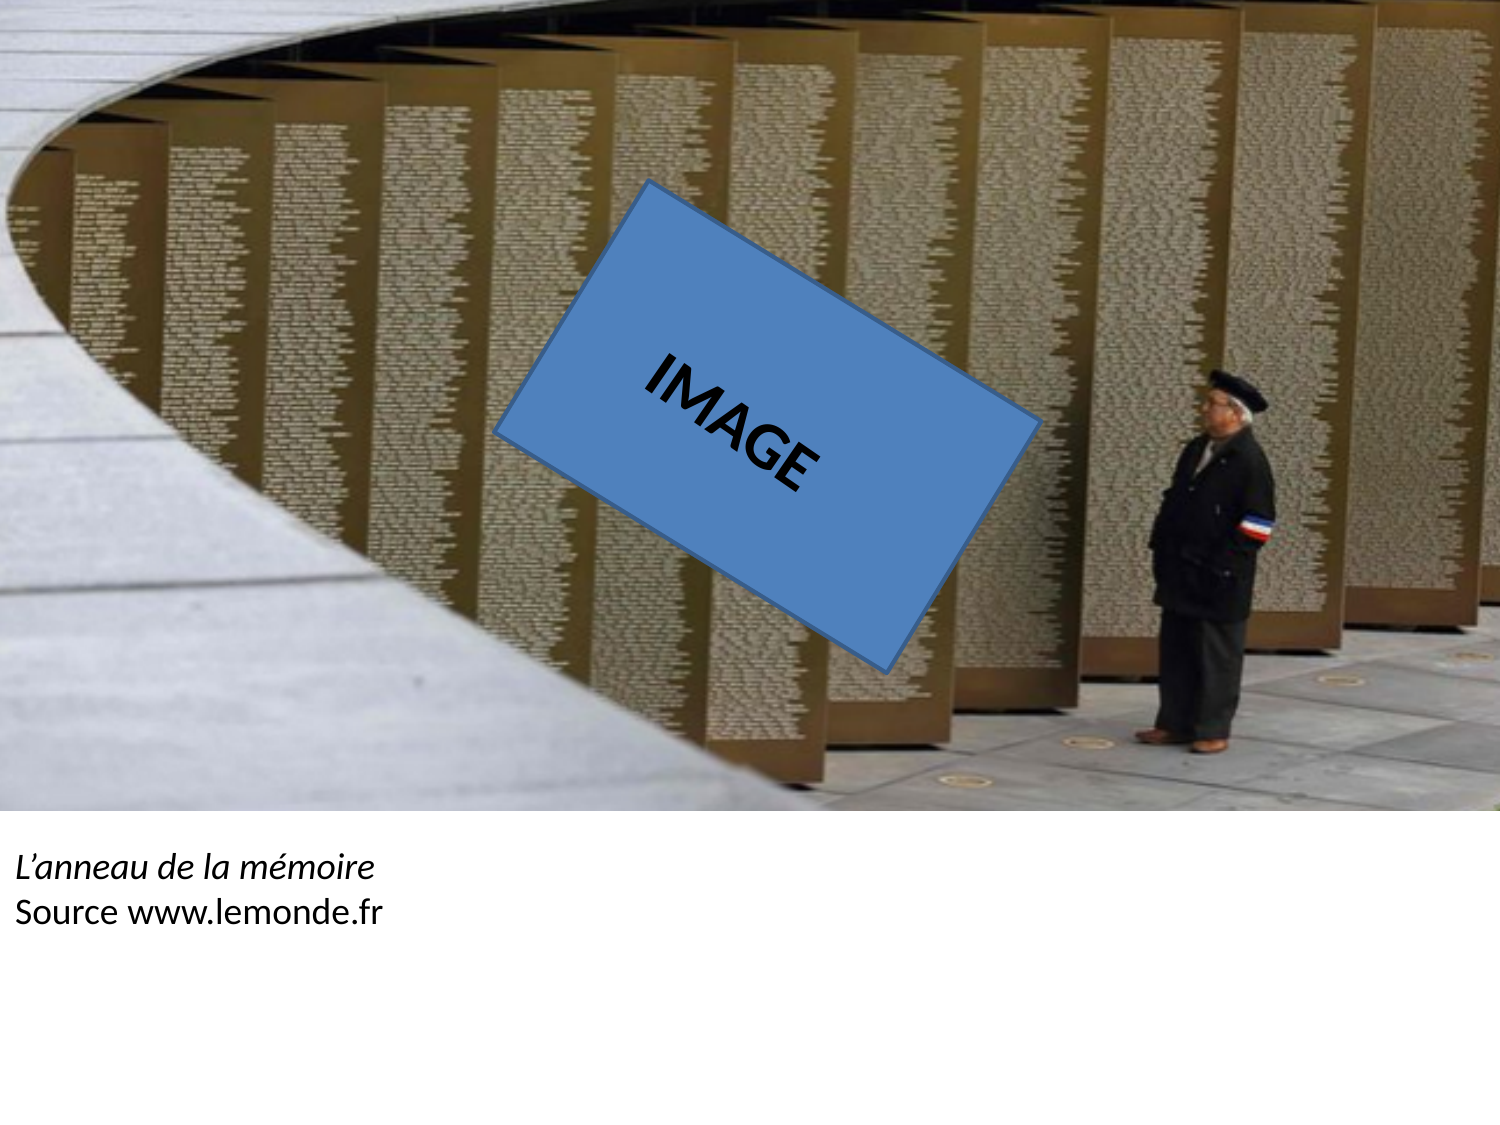

IMAGE
L’anneau de la mémoire
Source www.lemonde.fr